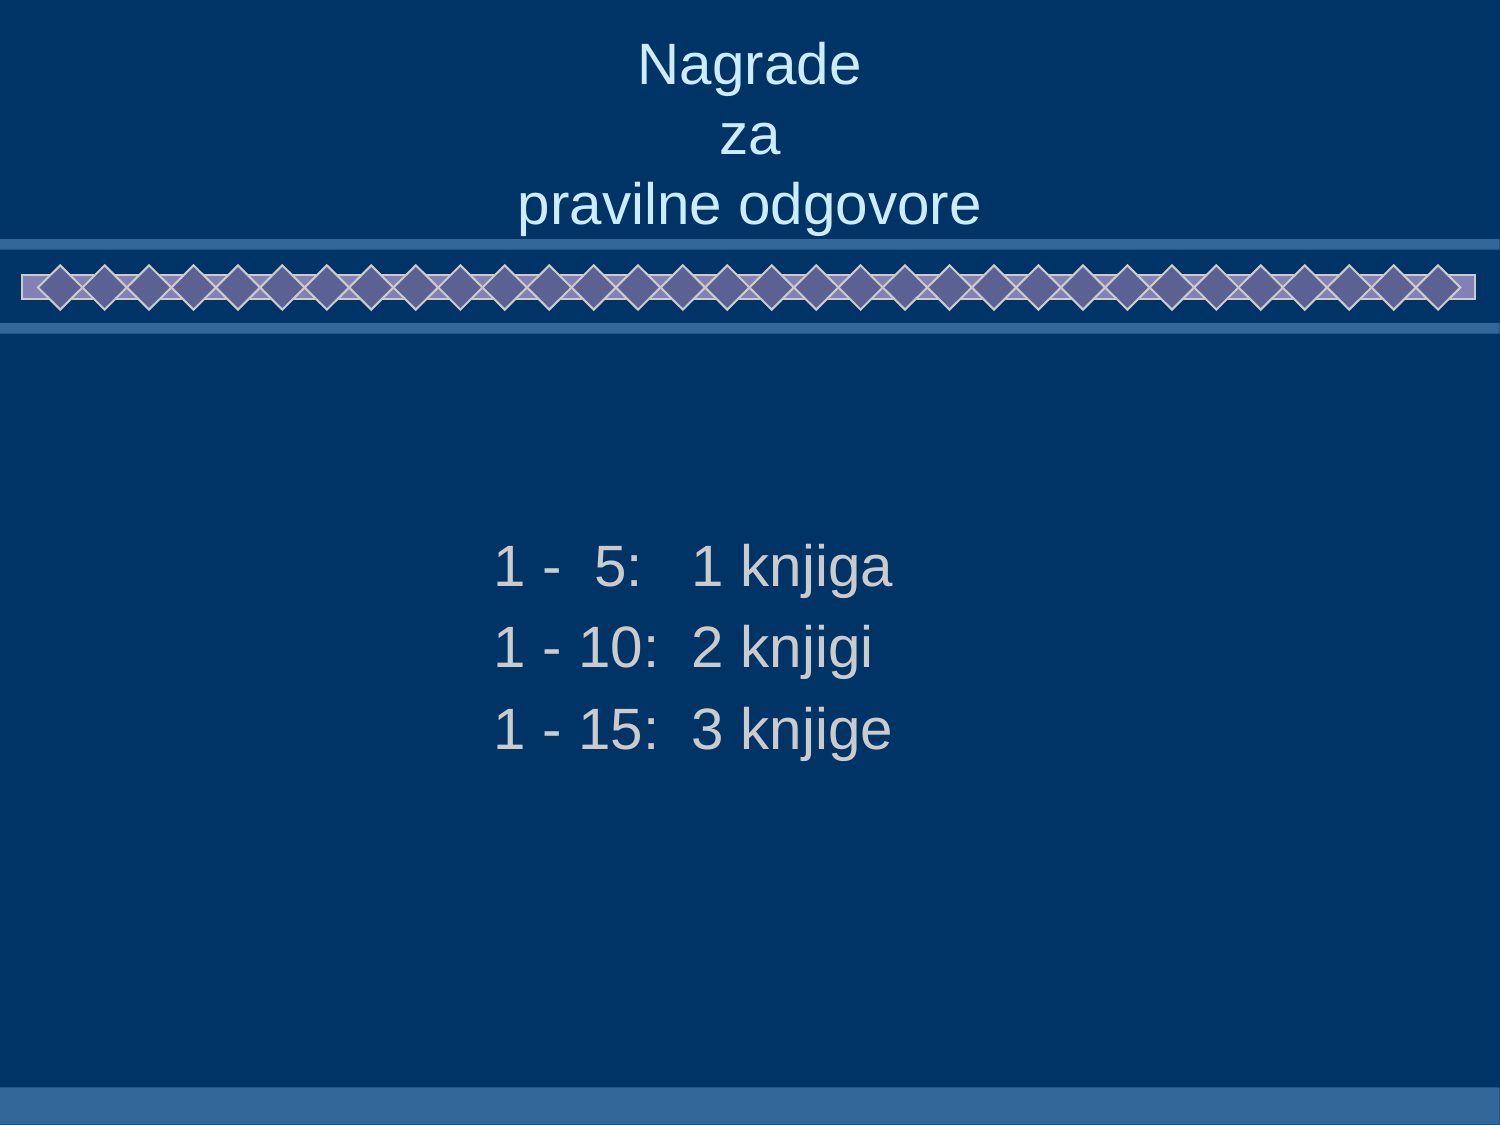

# Nagrade za pravilne odgovore
1 - 5: 1 knjiga
1 - 10: 2 knjigi
1 - 15: 3 knjige